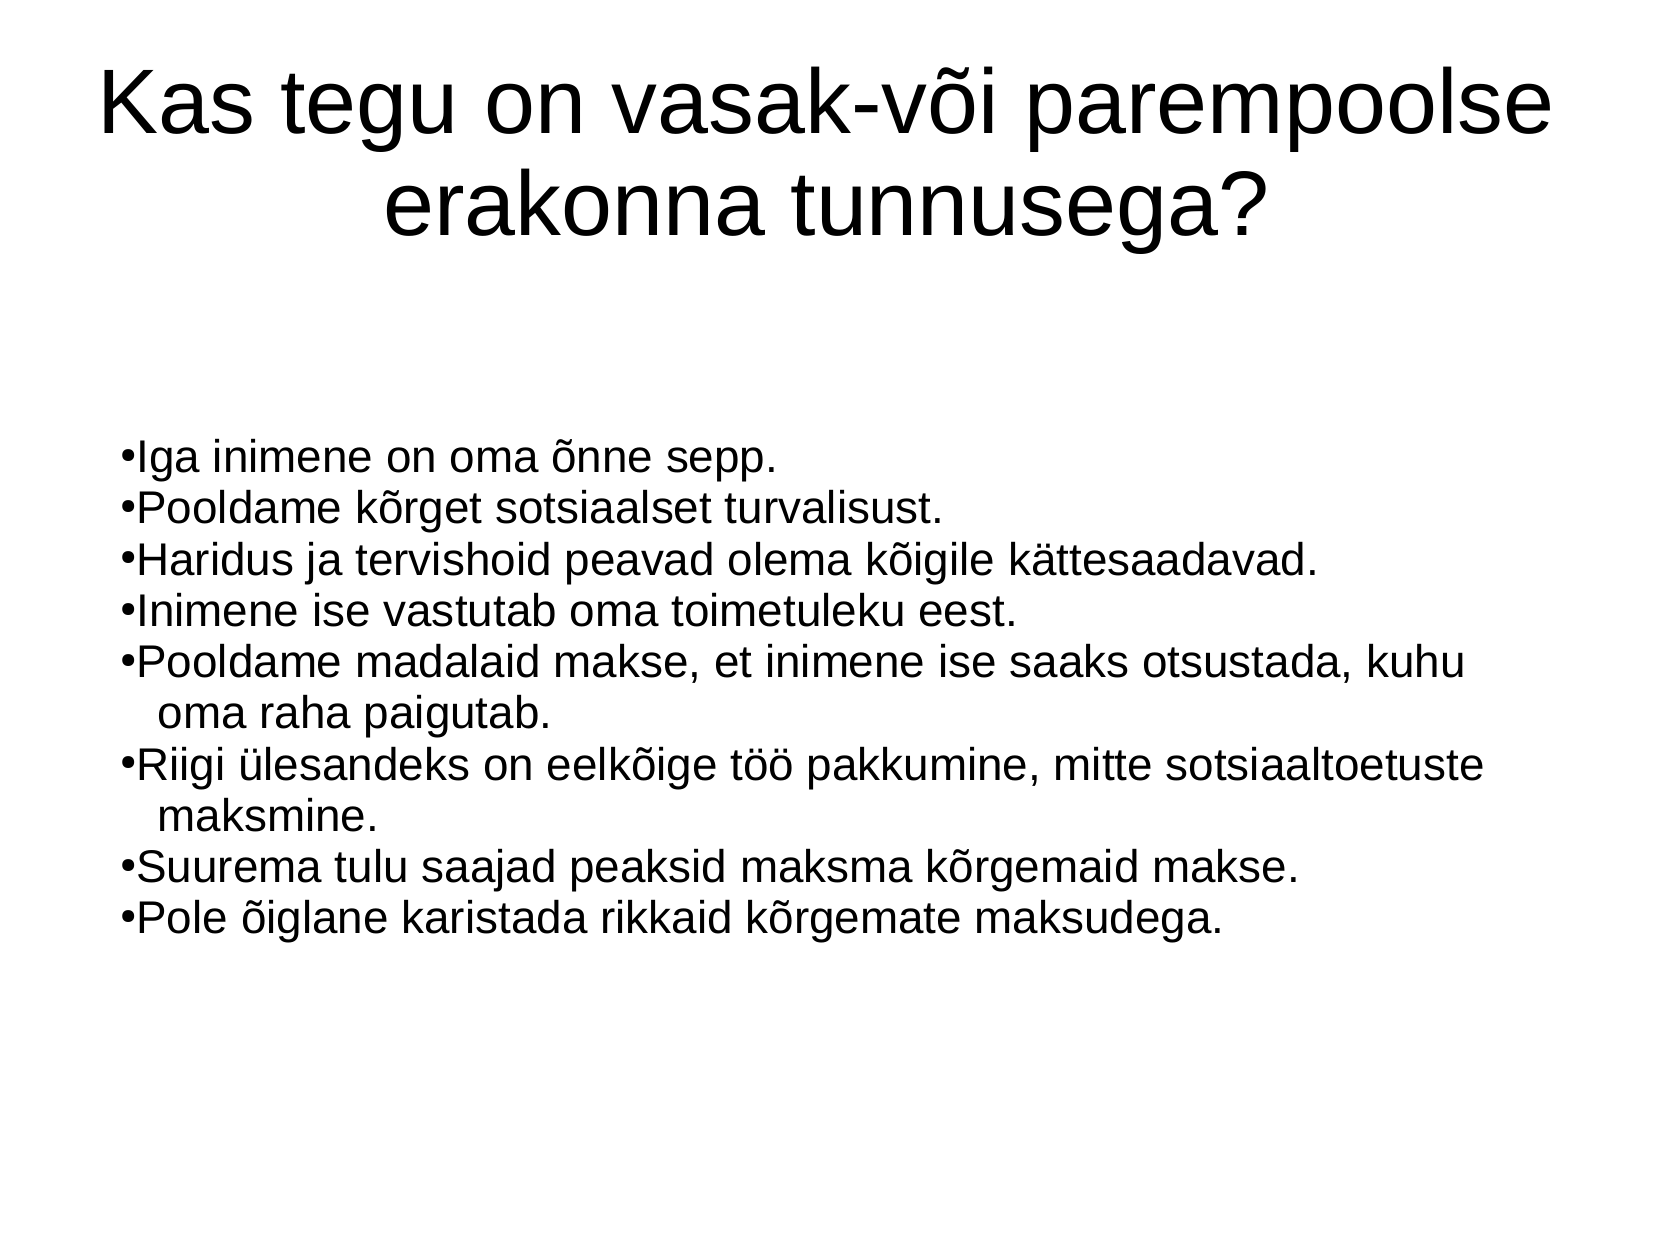

# Kas tegu on vasak-või parempoolse erakonna tunnusega?
Iga inimene on oma õnne sepp.
Pooldame kõrget sotsiaalset turvalisust.
Haridus ja tervishoid peavad olema kõigile kättesaadavad.
Inimene ise vastutab oma toimetuleku eest.
Pooldame madalaid makse, et inimene ise saaks otsustada, kuhu oma raha paigutab.
Riigi ülesandeks on eelkõige töö pakkumine, mitte sotsiaaltoetuste maksmine.
Suurema tulu saajad peaksid maksma kõrgemaid makse.
Pole õiglane karistada rikkaid kõrgemate maksudega.